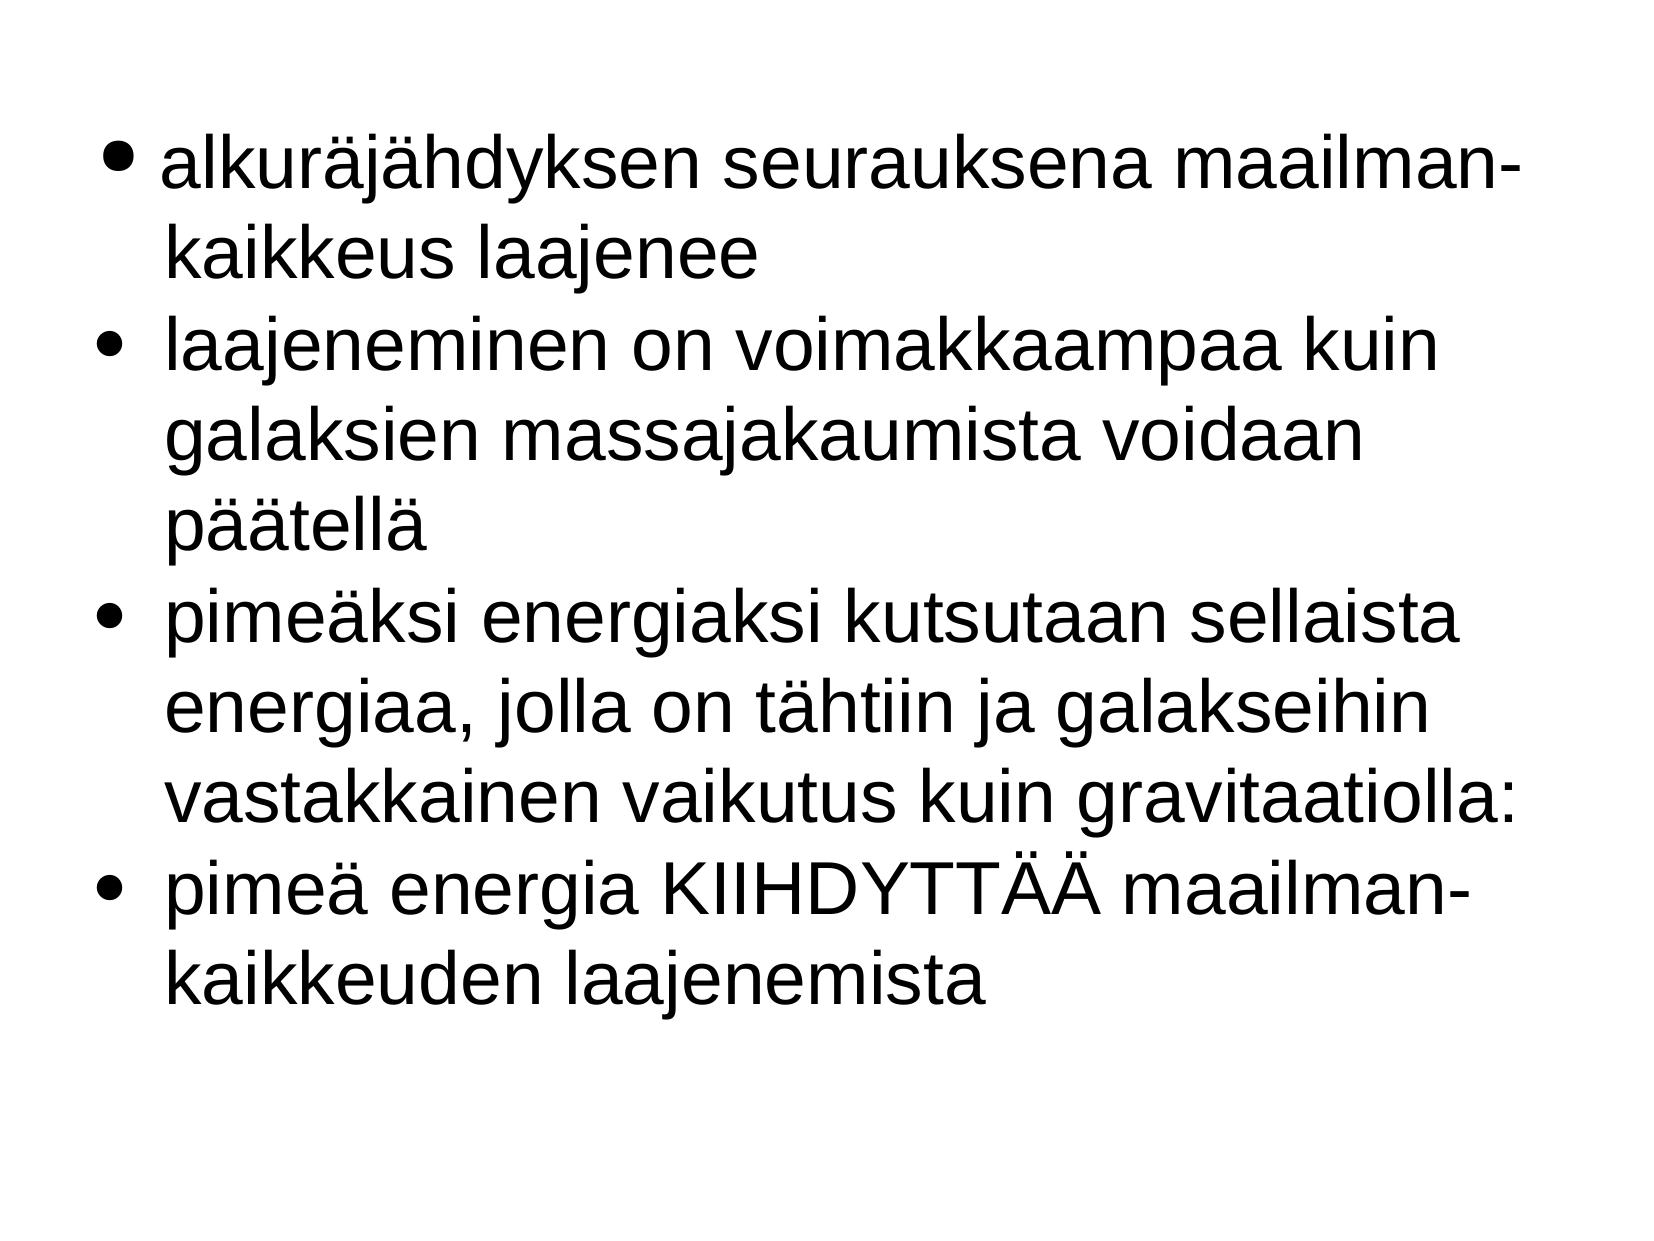

alkuräjähdyksen seurauksena maailman-
kaikkeus laajenee
	laajeneminen on voimakkaampaa kuin
galaksien massajakaumista voidaan
päätellä
	pimeäksi energiaksi kutsutaan sellaista
energiaa, jolla on tähtiin ja galakseihin
vastakkainen vaikutus kuin gravitaatiolla:
	pimeä energia KIIHDYTTÄÄ maailman-
kaikkeuden laajenemista